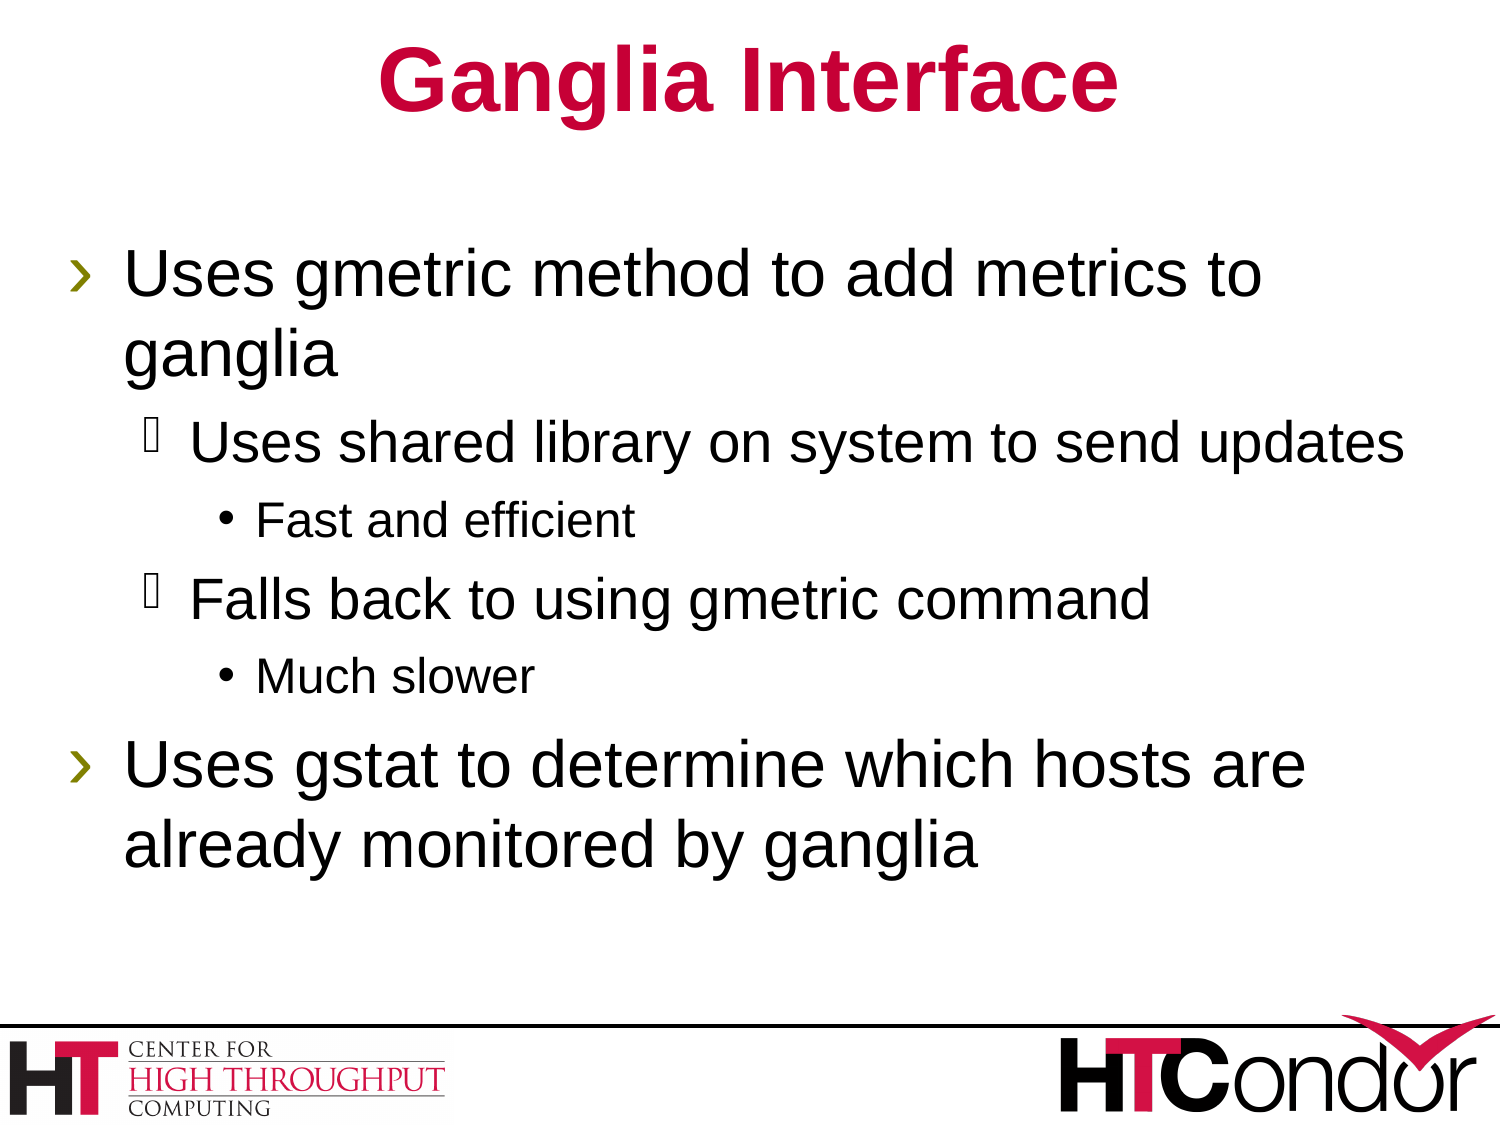

# Ganglia Interface
Uses gmetric method to add metrics to ganglia
Uses shared library on system to send updates
Fast and efficient
Falls back to using gmetric command
Much slower
Uses gstat to determine which hosts are already monitored by ganglia